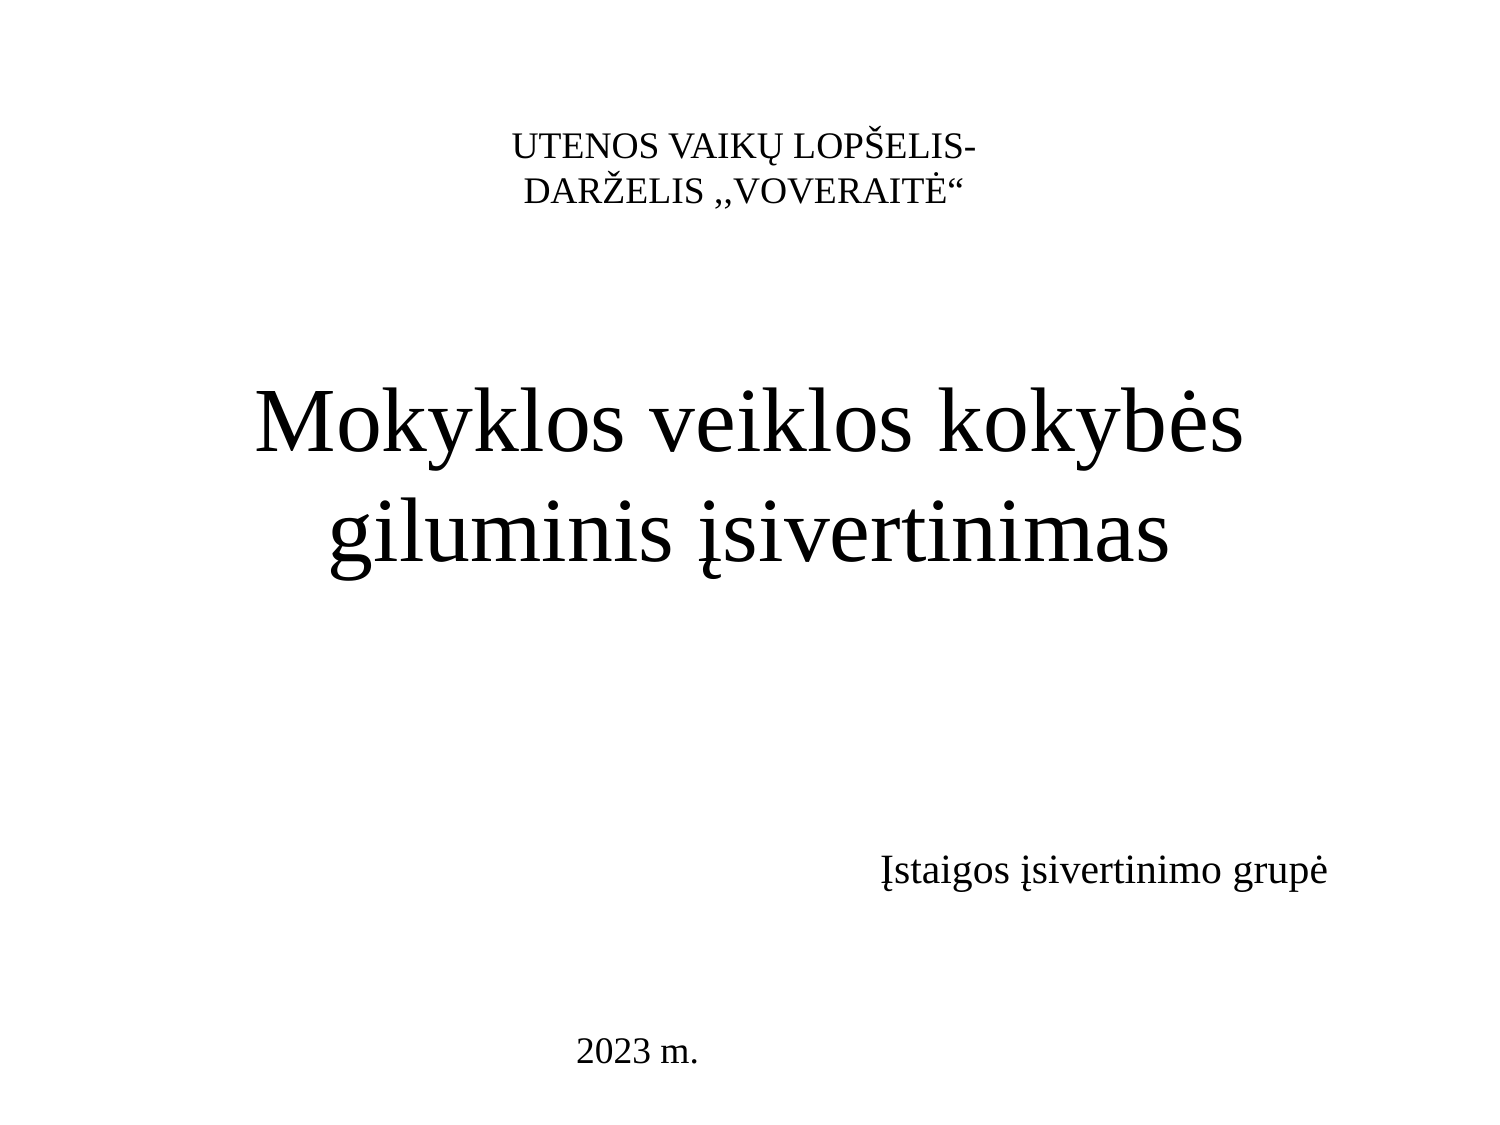

UTENOS VAIKŲ LOPŠELIS-DARŽELIS ,,VOVERAITĖ“
# Mokyklos veiklos kokybės giluminis įsivertinimas
Įstaigos įsivertinimo grupė
2023 m.